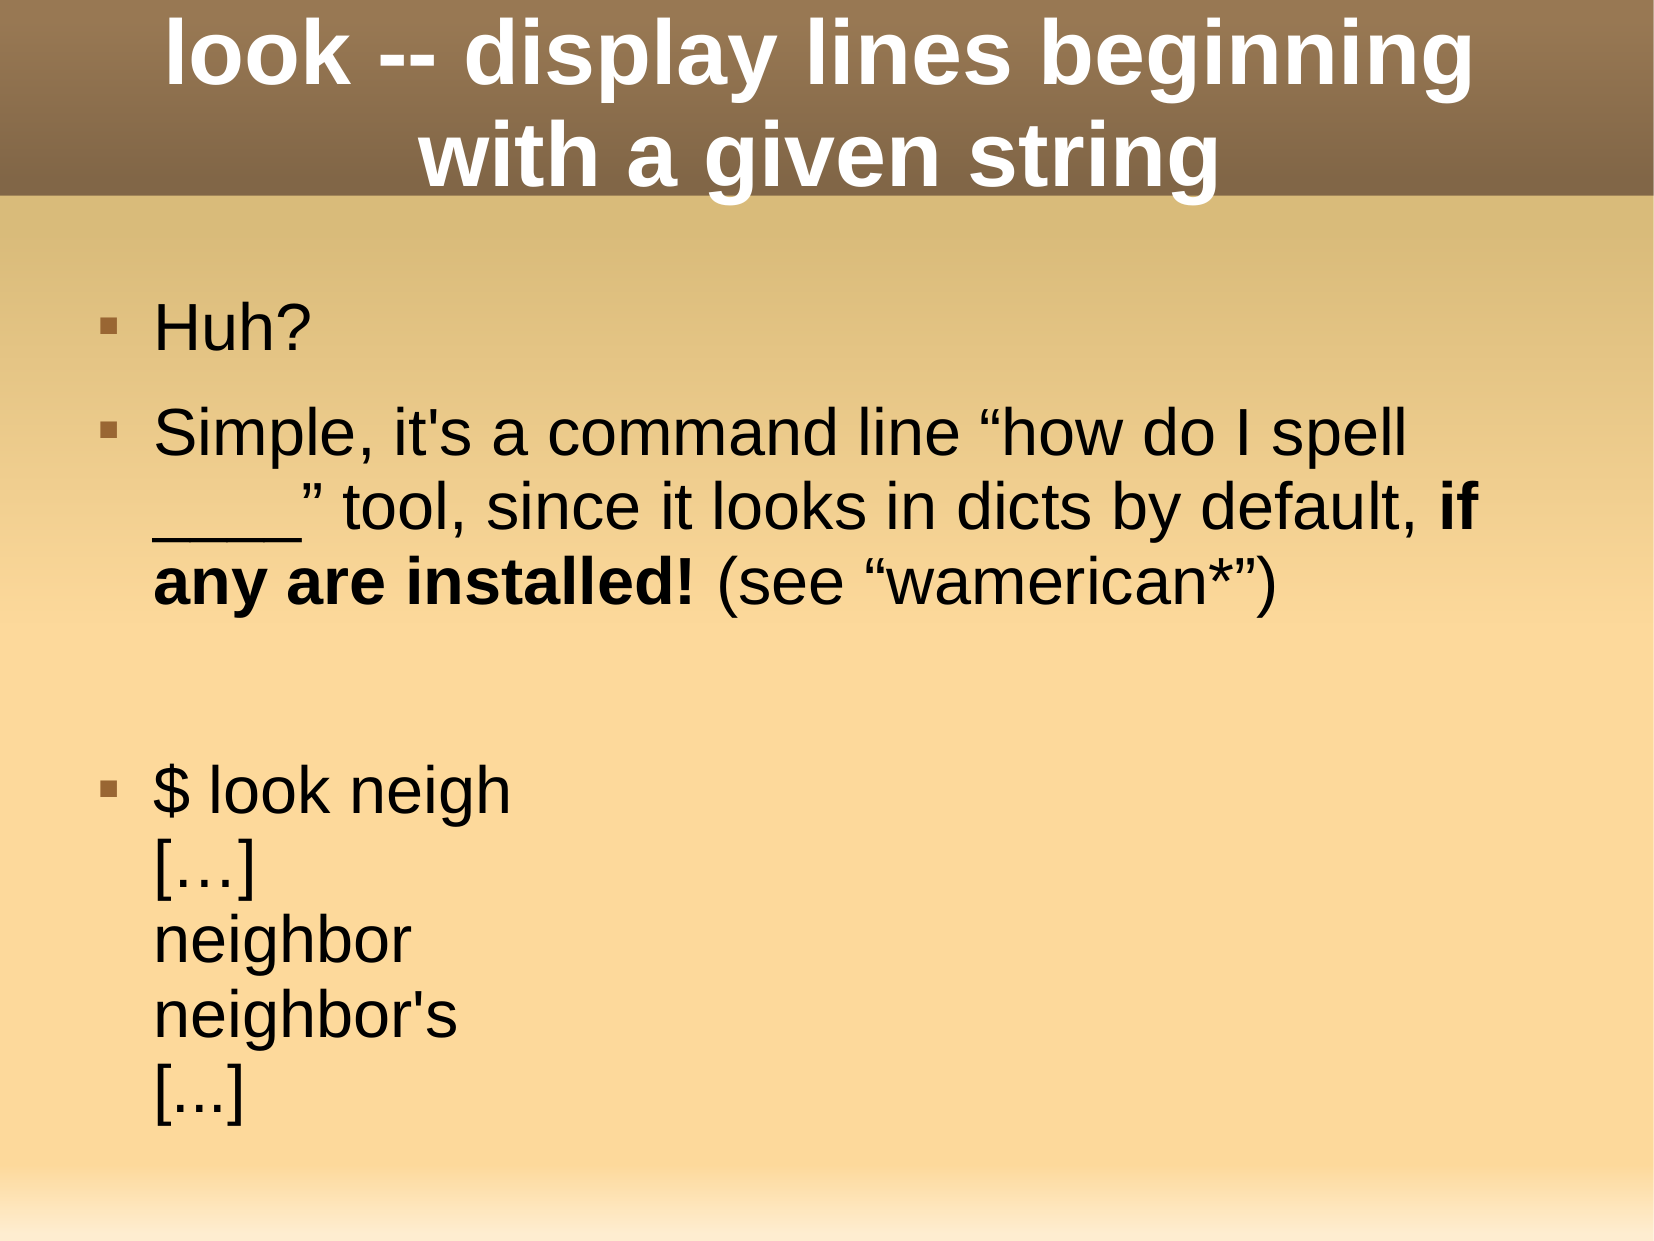

# look -- display lines beginning with a given string
Huh?
Simple, it's a command line “how do I spell ____” tool, since it looks in dicts by default, if any are installed! (see “wamerican*”)
$ look neigh
[…]
neighbor
neighbor's
[...]